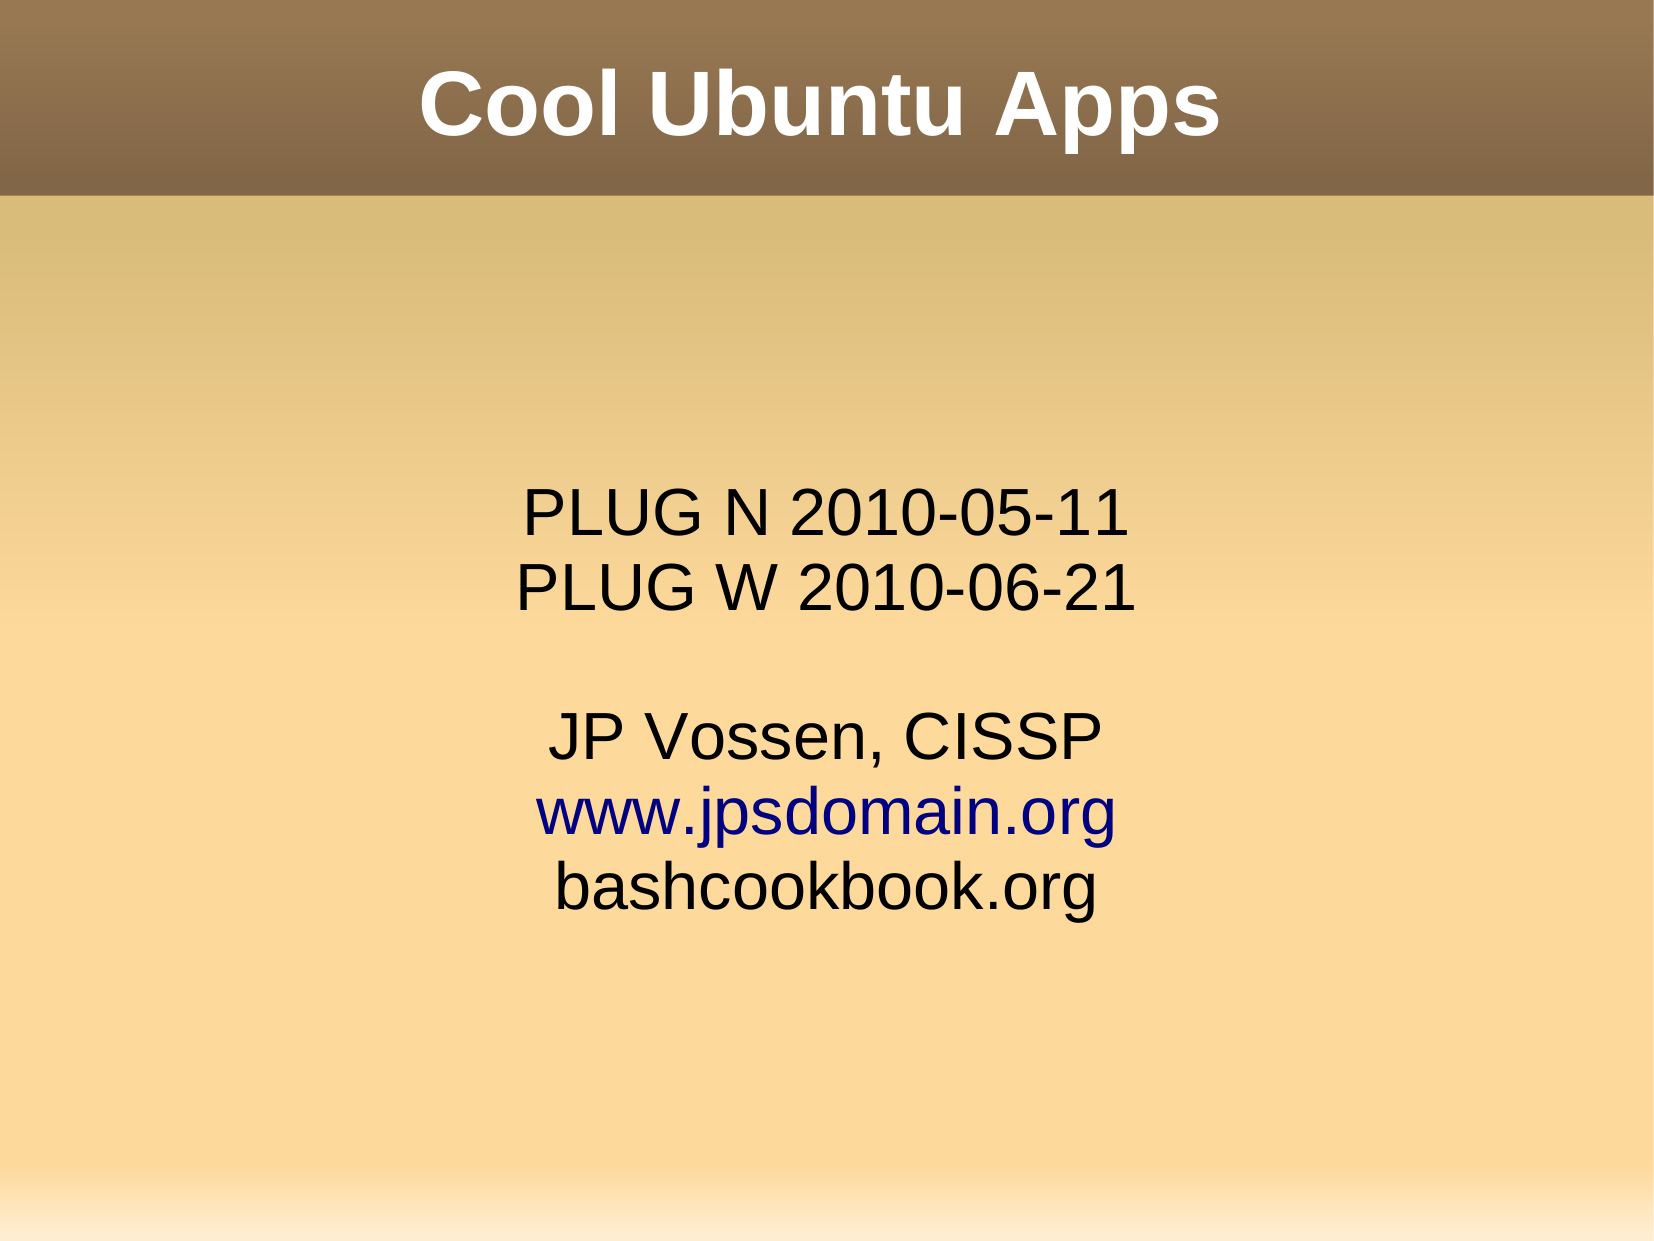

# Cool Ubuntu Apps
PLUG N 2010-05-11
PLUG W 2010-06-21
JP Vossen, CISSP
www.jpsdomain.org
bashcookbook.org